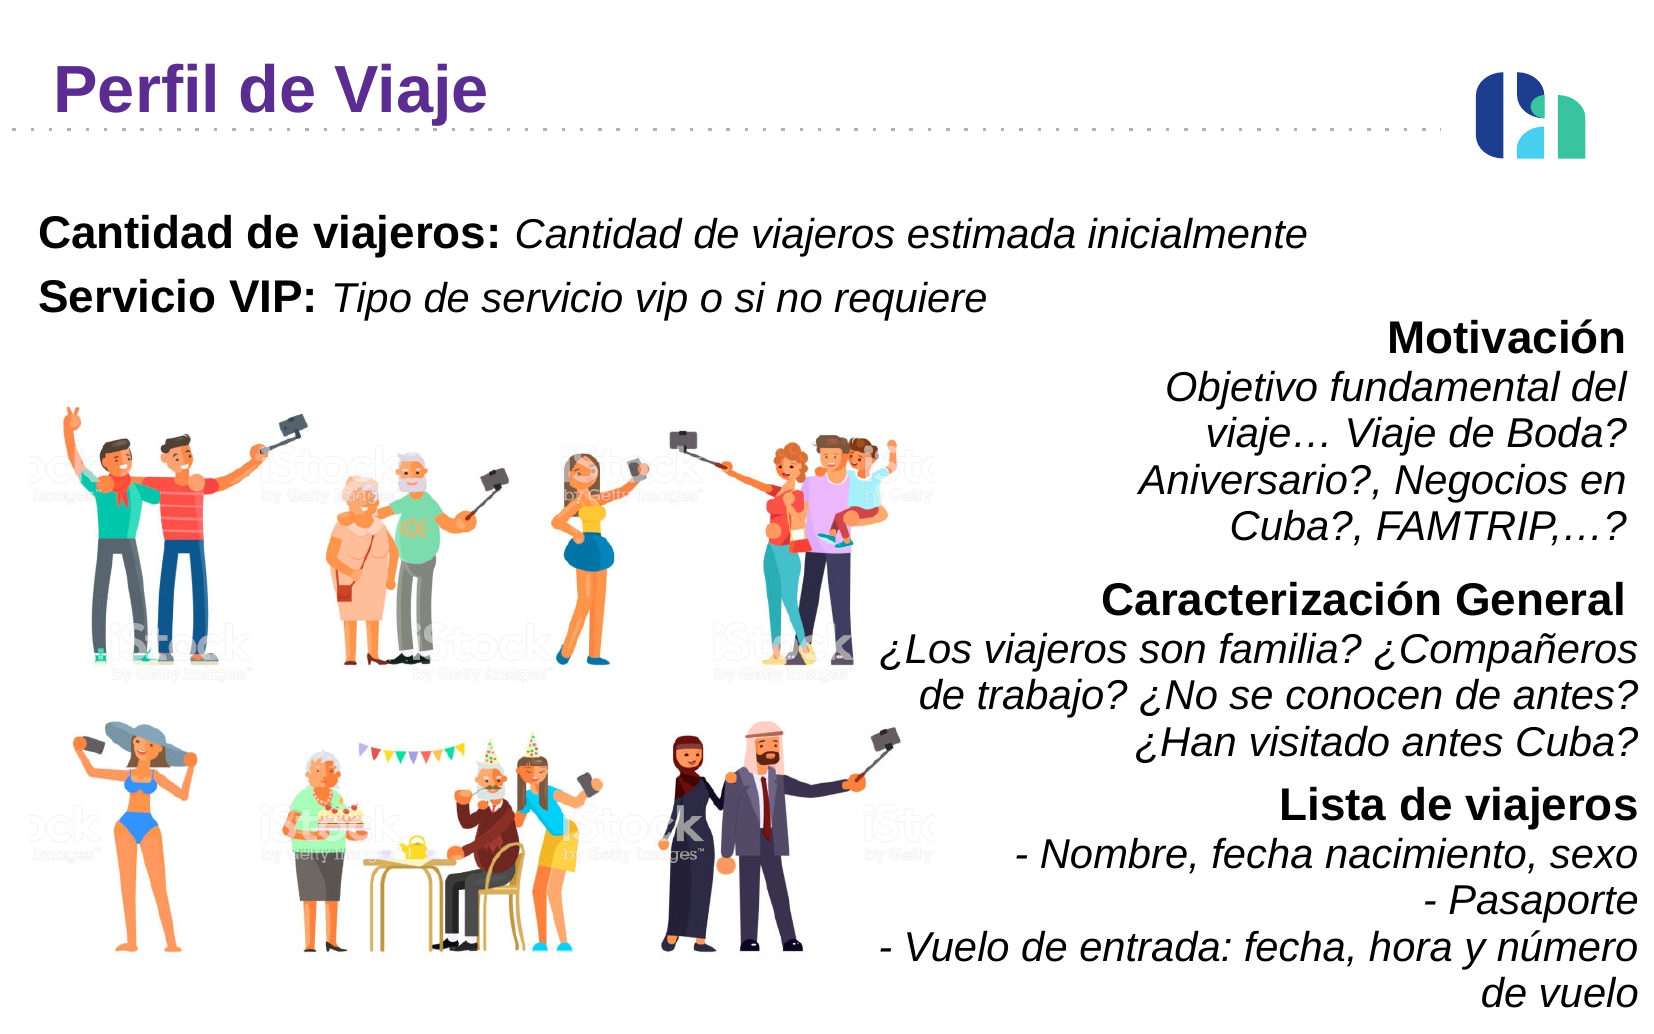

Perfil de Viaje
Cantidad de viajeros: Cantidad de viajeros estimada inicialmente
Servicio VIP: Tipo de servicio vip o si no requiere
Motivación
Objetivo fundamental del viaje… Viaje de Boda? Aniversario?, Negocios en Cuba?, FAMTRIP,…?
Caracterización General
¿Los viajeros son familia? ¿Compañeros de trabajo? ¿No se conocen de antes? ¿Han visitado antes Cuba?
Lista de viajeros
- Nombre, fecha nacimiento, sexo
- Pasaporte
- Vuelo de entrada: fecha, hora y número de vuelo